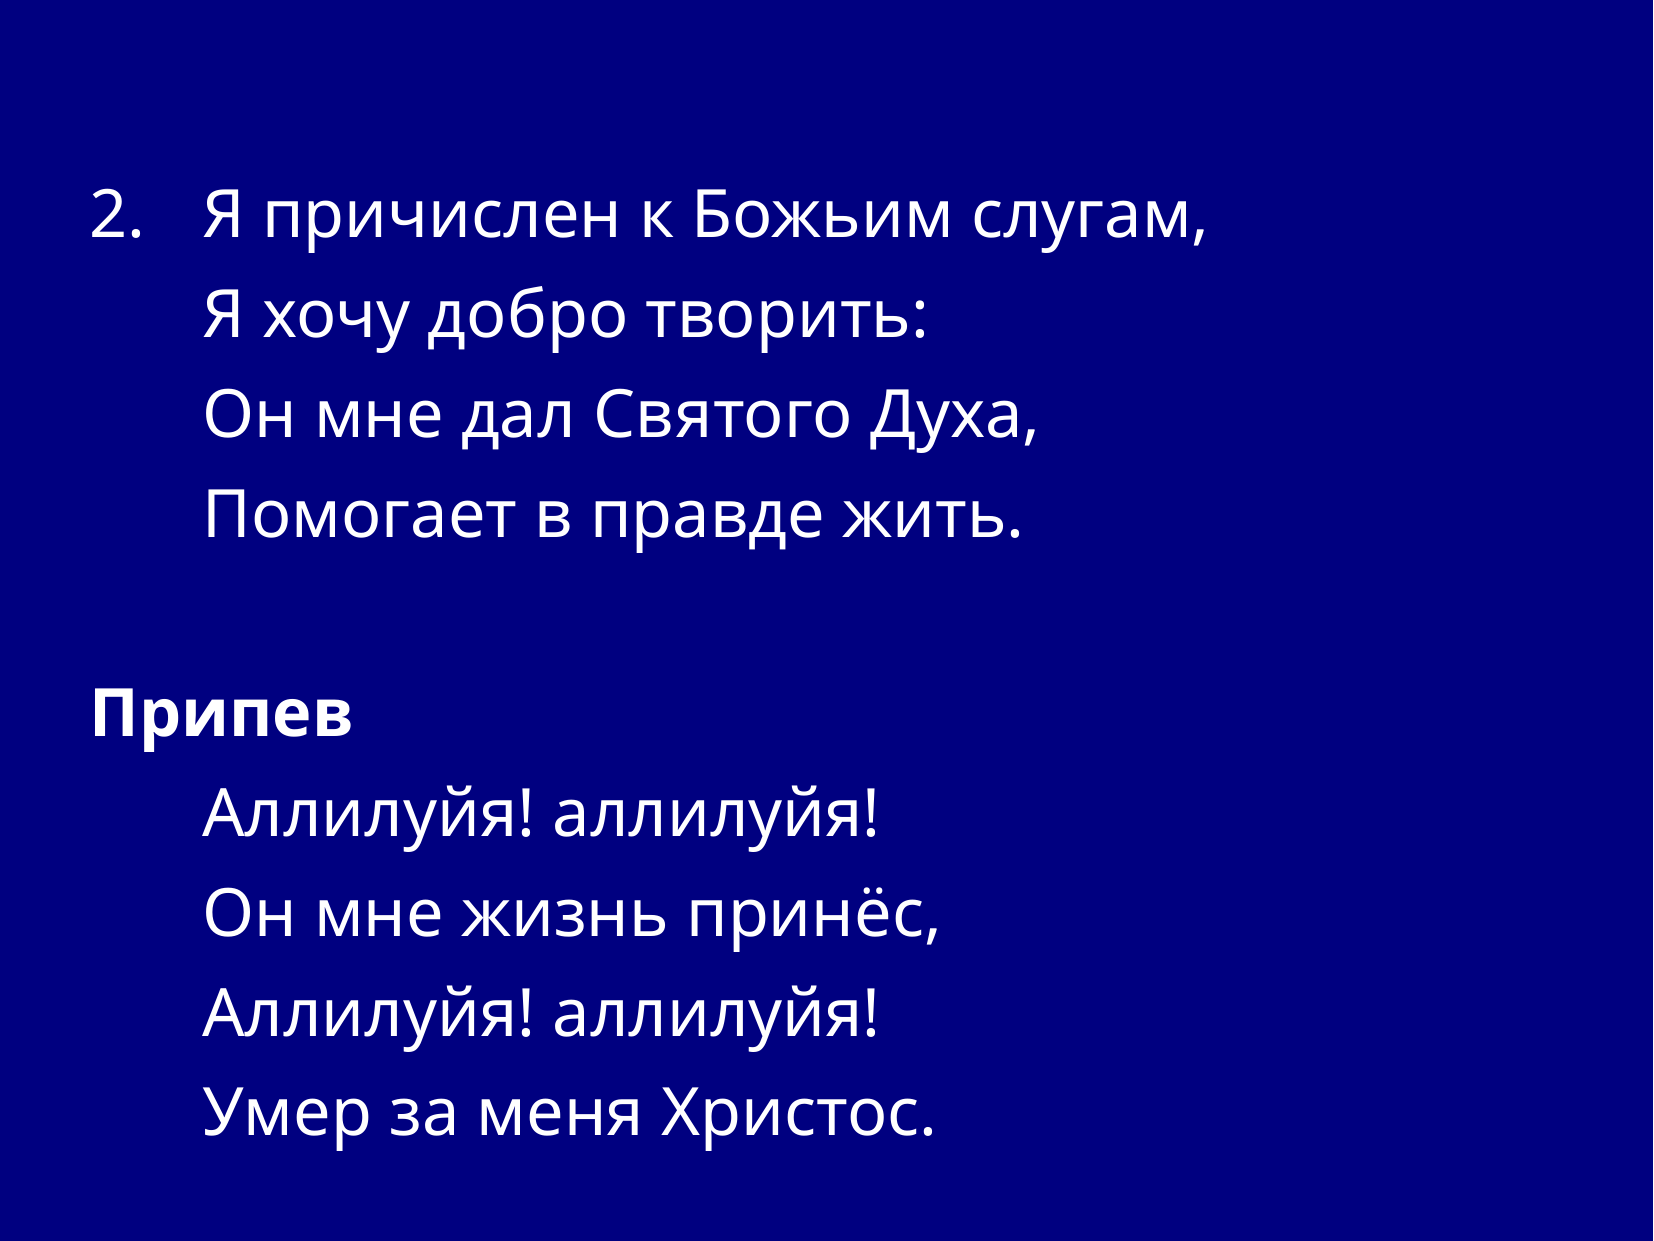

2.	Я причислен к Божьим слугам,
	Я хочу добро творить:
	Он мне дал Святого Духа,
	Помогает в правде жить.
Припев
	Аллилуйя! аллилуйя!
	Он мне жизнь принёс,
	Аллилуйя! аллилуйя!
	Умер за меня Христос.